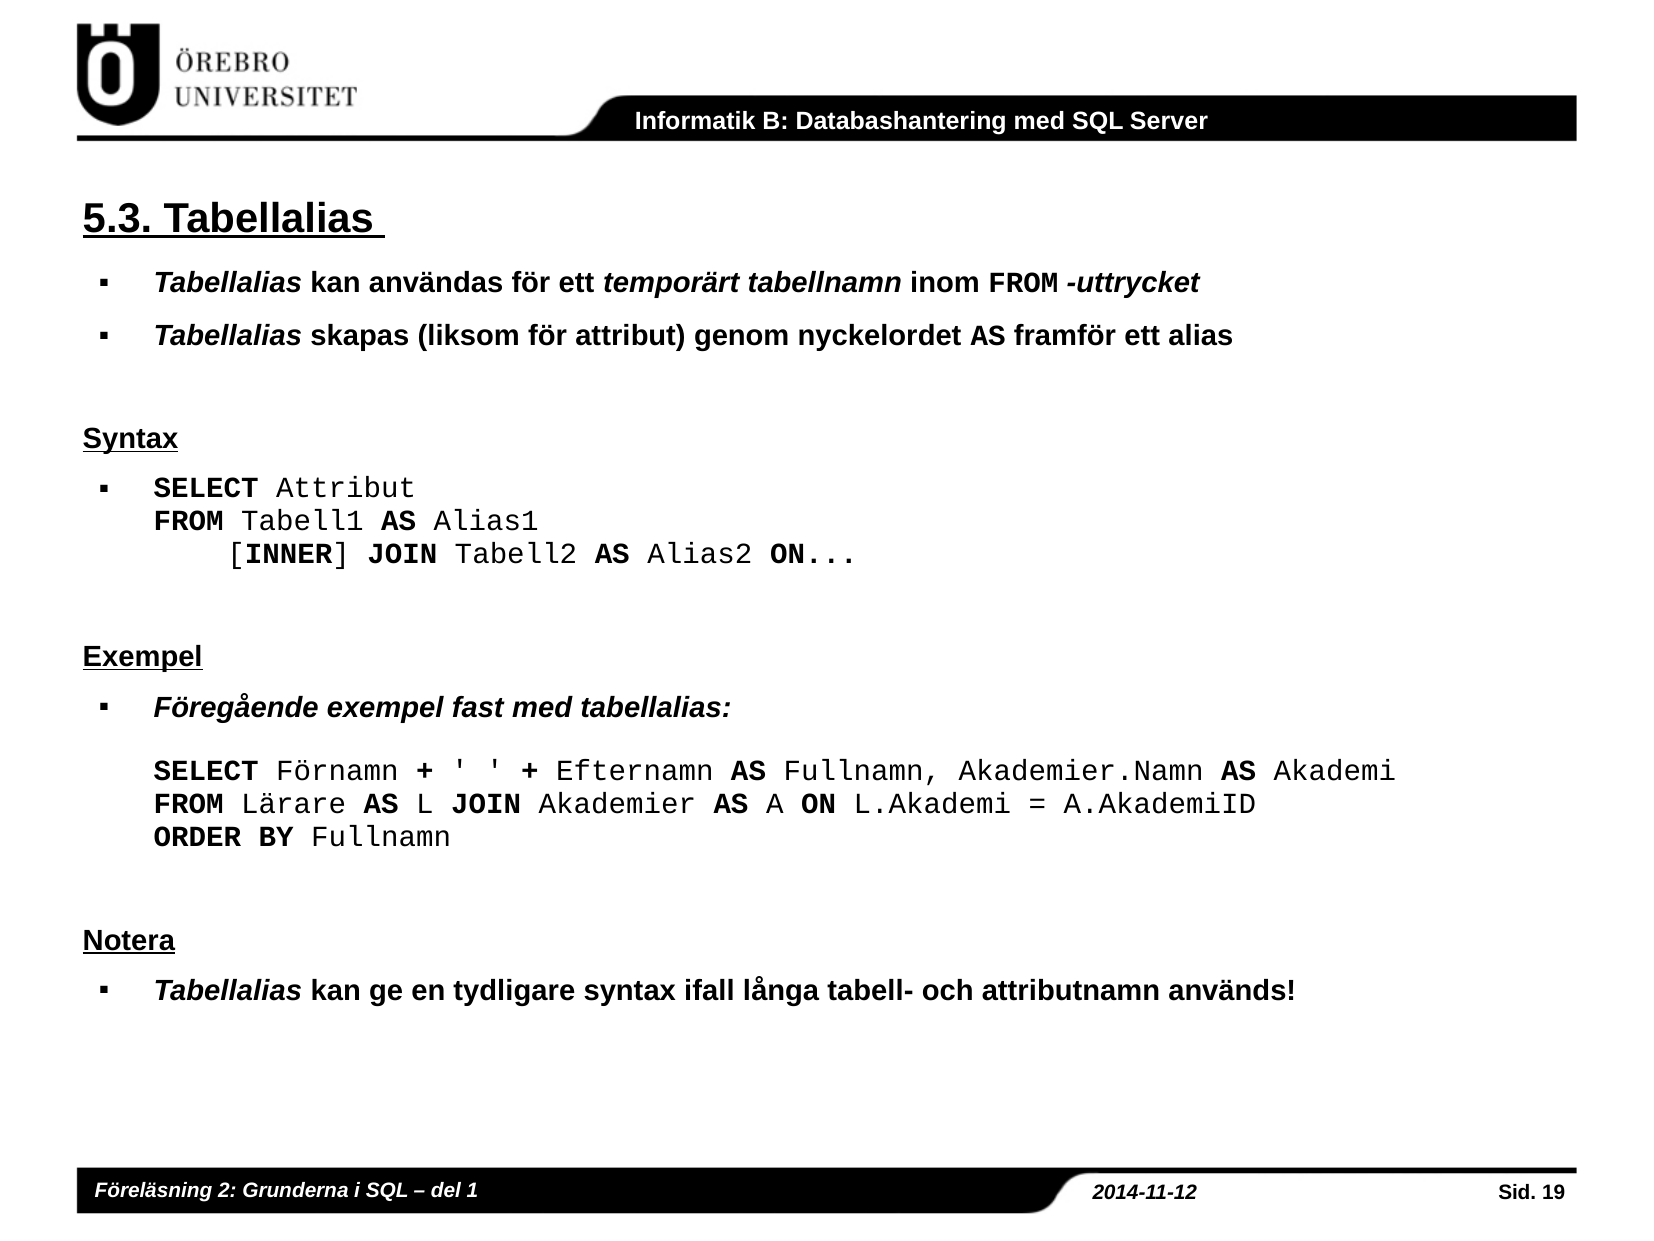

# 5.3. Tabellalias
Tabellalias kan användas för ett temporärt tabellnamn inom FROM -uttrycket
Tabellalias skapas (liksom för attribut) genom nyckelordet AS framför ett alias
Syntax
SELECT Attribut
FROM Tabell1 AS Alias1
	[INNER] JOIN Tabell2 AS Alias2 ON...
Exempel
Föregående exempel fast med tabellalias:
SELECT Förnamn + ' ' + Efternamn AS Fullnamn, Akademier.Namn AS Akademi
FROM Lärare AS L JOIN Akademier AS A ON L.Akademi = A.AkademiID
ORDER BY Fullnamn
Notera
Tabellalias kan ge en tydligare syntax ifall långa tabell- och attributnamn används!
Föreläsning 2: Grunderna i SQL – del 1
2014-11-12
19